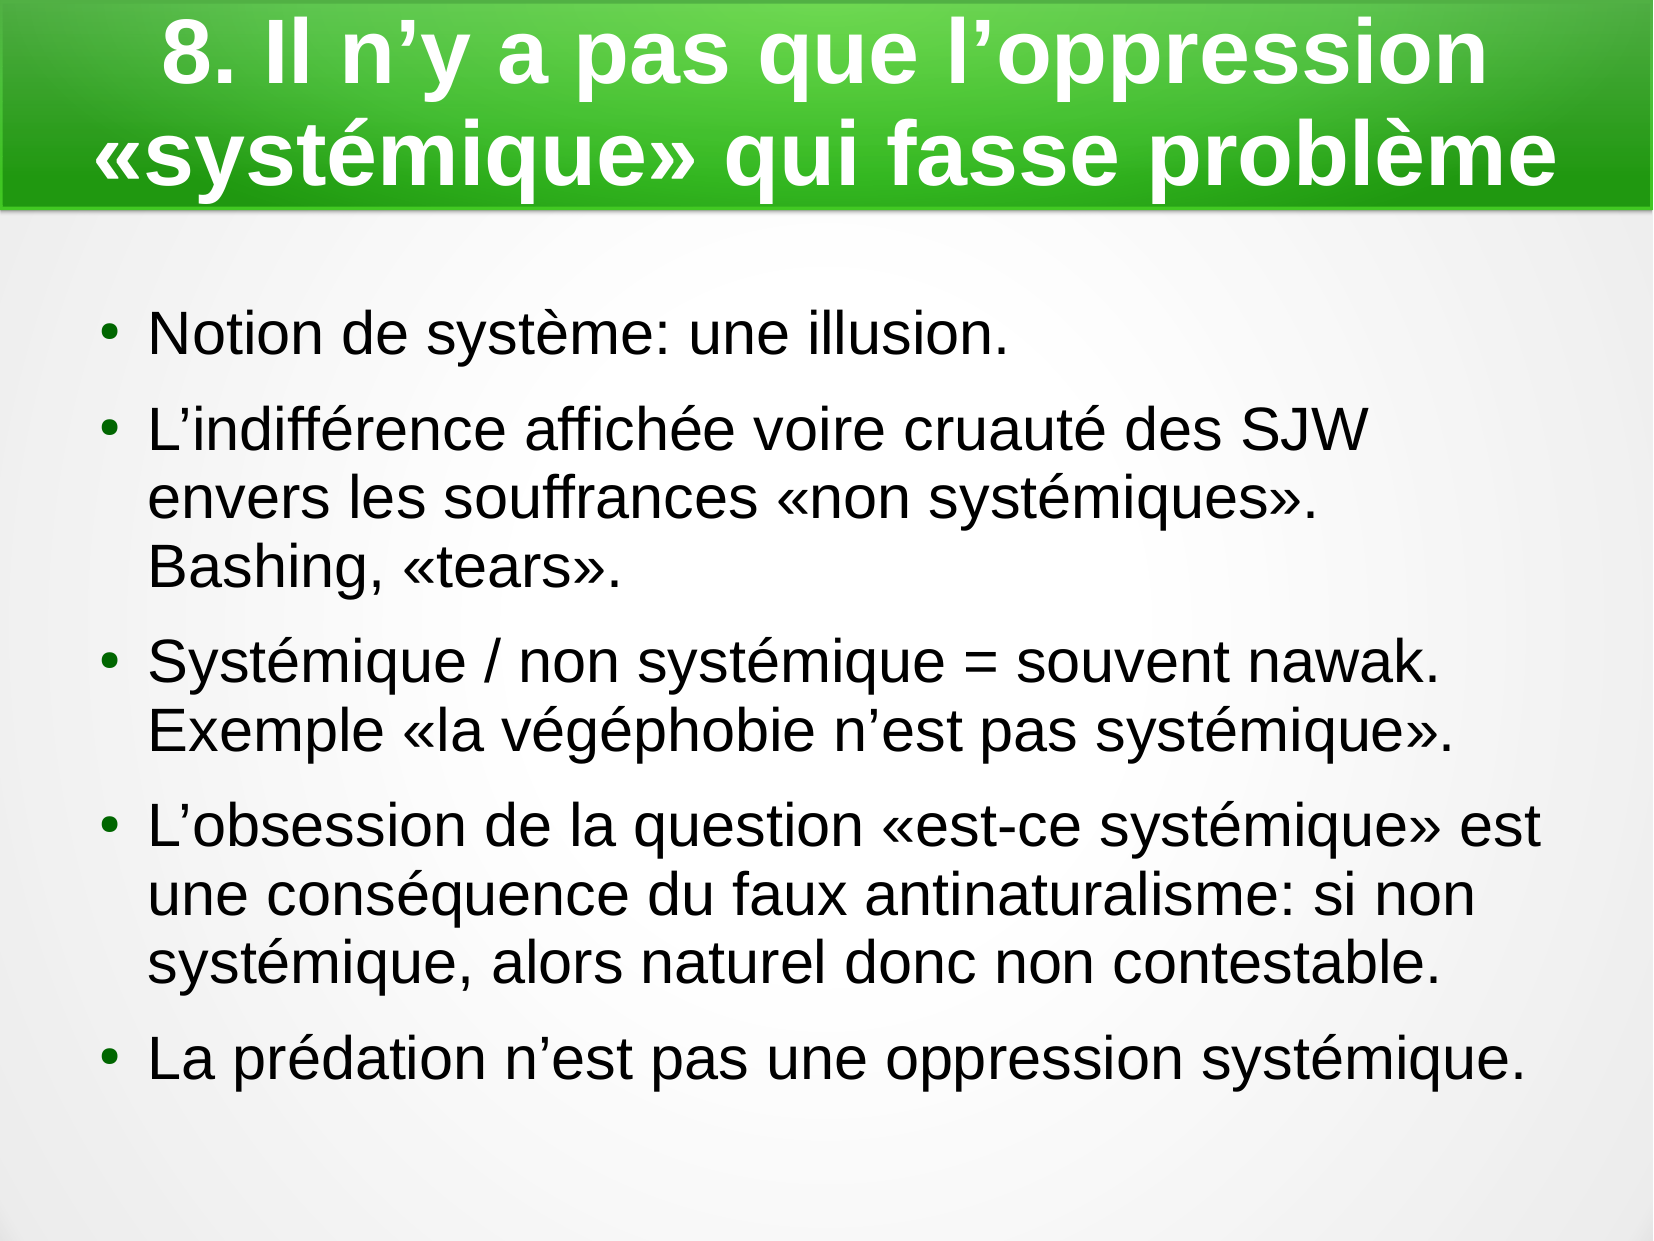

# 8. Il n’y a pas que l’oppression «systémique» qui fasse problème
Notion de système: une illusion.
L’indifférence affichée voire cruauté des SJW envers les souffrances «non systémiques». Bashing, «tears».
Systémique / non systémique = souvent nawak. Exemple «la végéphobie n’est pas systémique».
L’obsession de la question «est-ce systémique» est une conséquence du faux antinaturalisme: si non systémique, alors naturel donc non contestable.
La prédation n’est pas une oppression systémique.